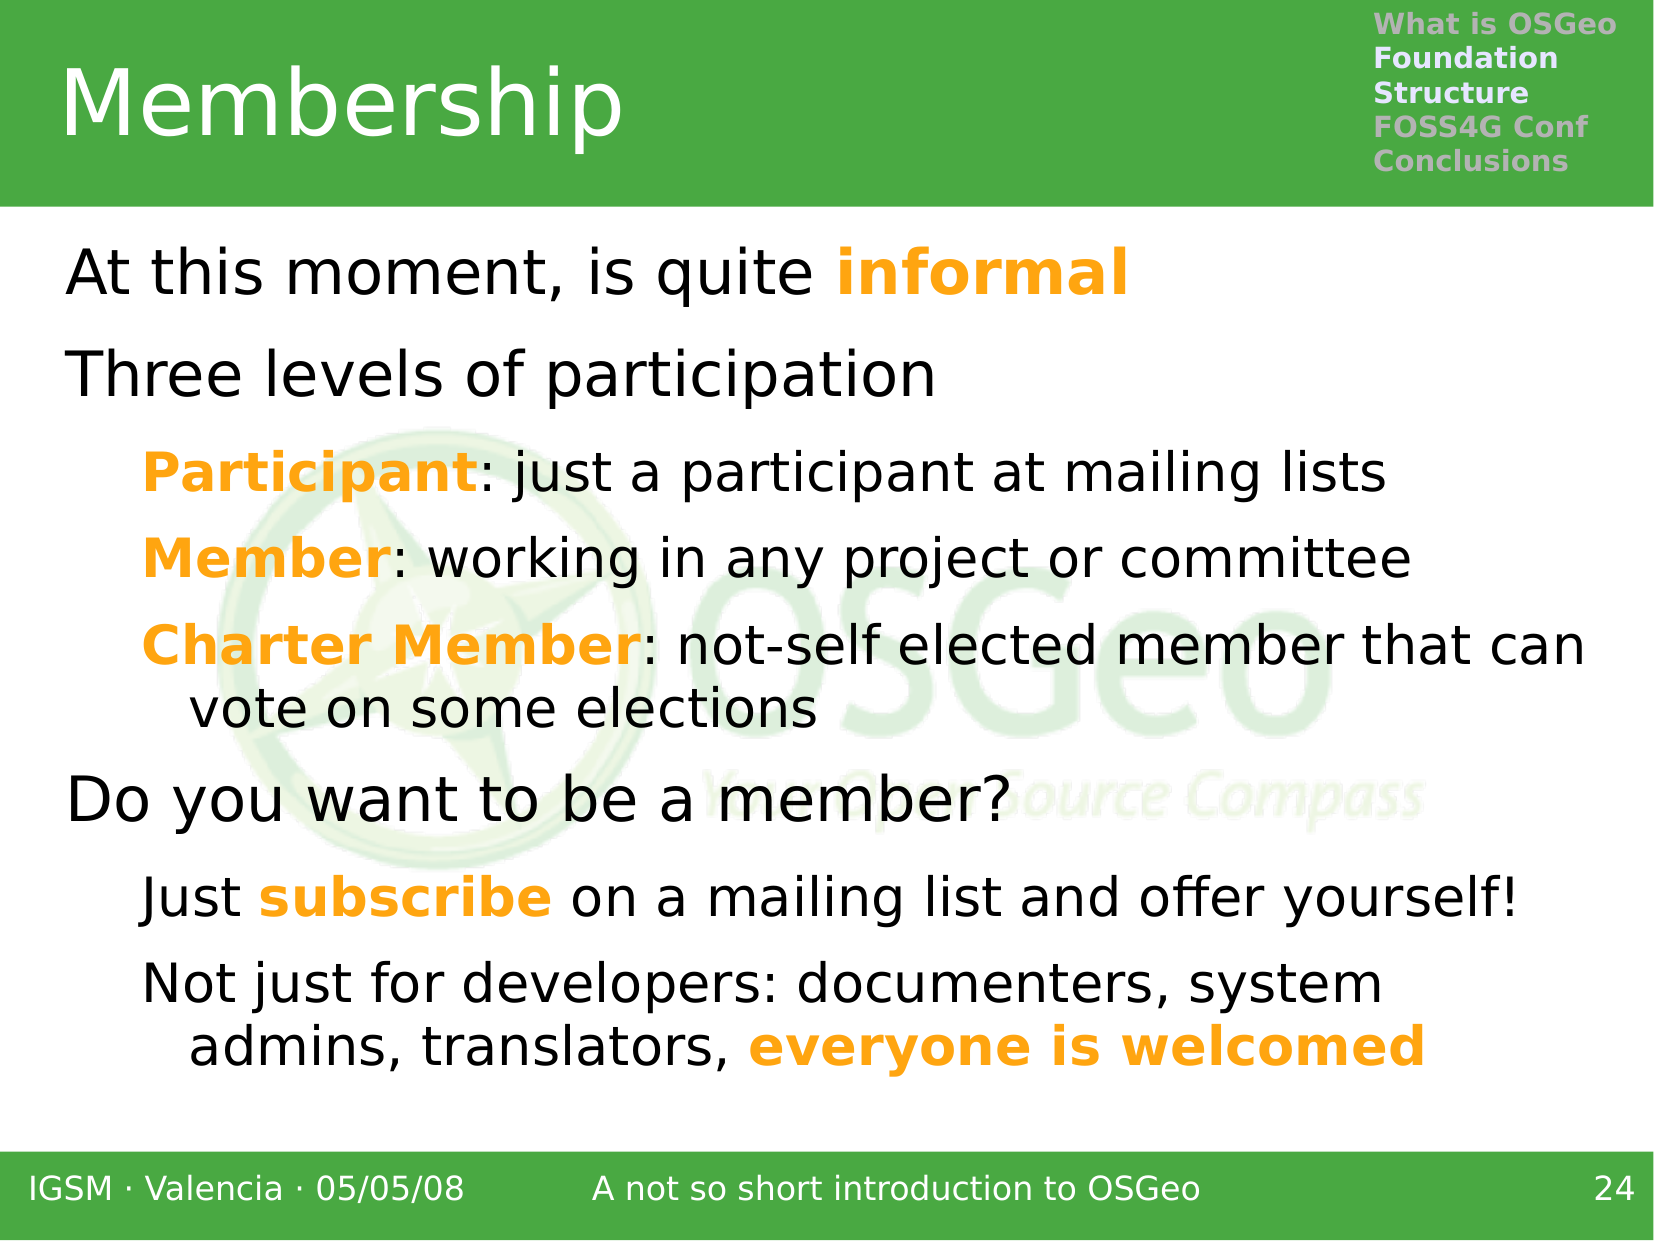

What is OSGeo
Foundation Structure
FOSS4G Conf
Conclusions
# Membership
At this moment, is quite informal
Three levels of participation
Participant: just a participant at mailing lists
Member: working in any project or committee
Charter Member: not-self elected member that can vote on some elections
Do you want to be a member?
Just subscribe on a mailing list and offer yourself!
Not just for developers: documenters, system admins, translators, everyone is welcomed
IGSM · Valencia · 05/05/08
A not so short introduction to OSGeo
24